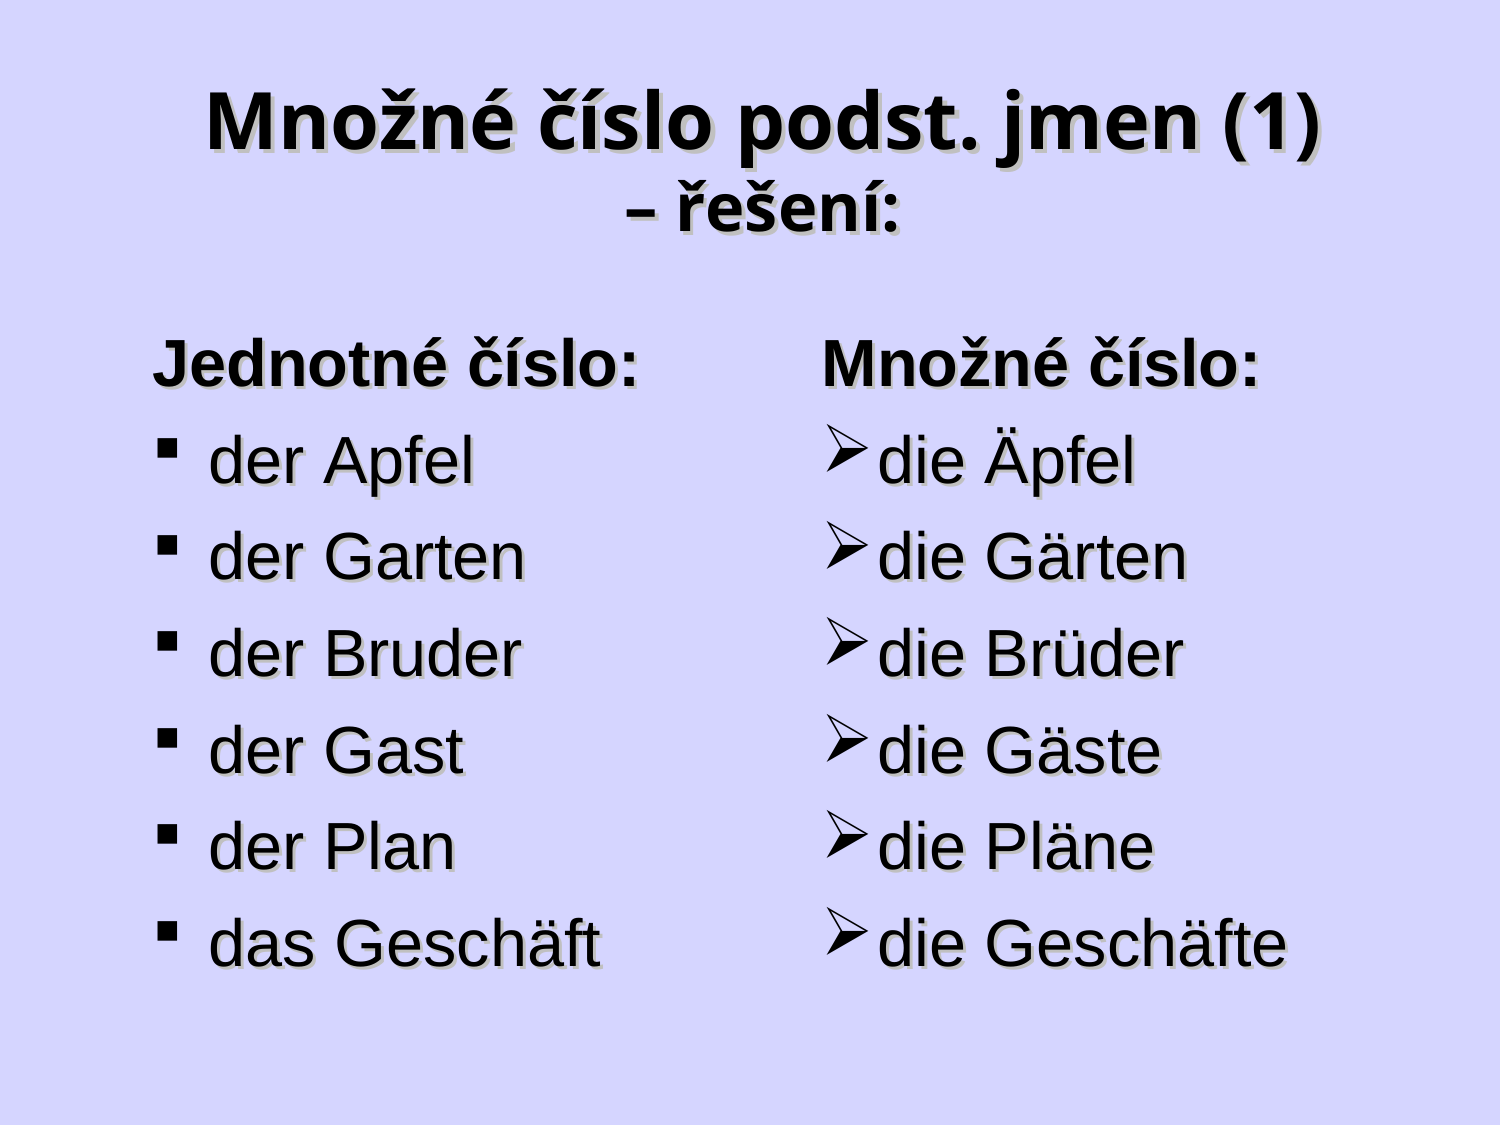

# Množné číslo podst. jmen (1) – řešení:
Jednotné číslo:
der Apfel
der Garten
der Bruder
der Gast
der Plan
das Geschäft
Množné číslo:
die Äpfel
die Gärten
die Brüder
die Gäste
die Pläne
die Geschäfte